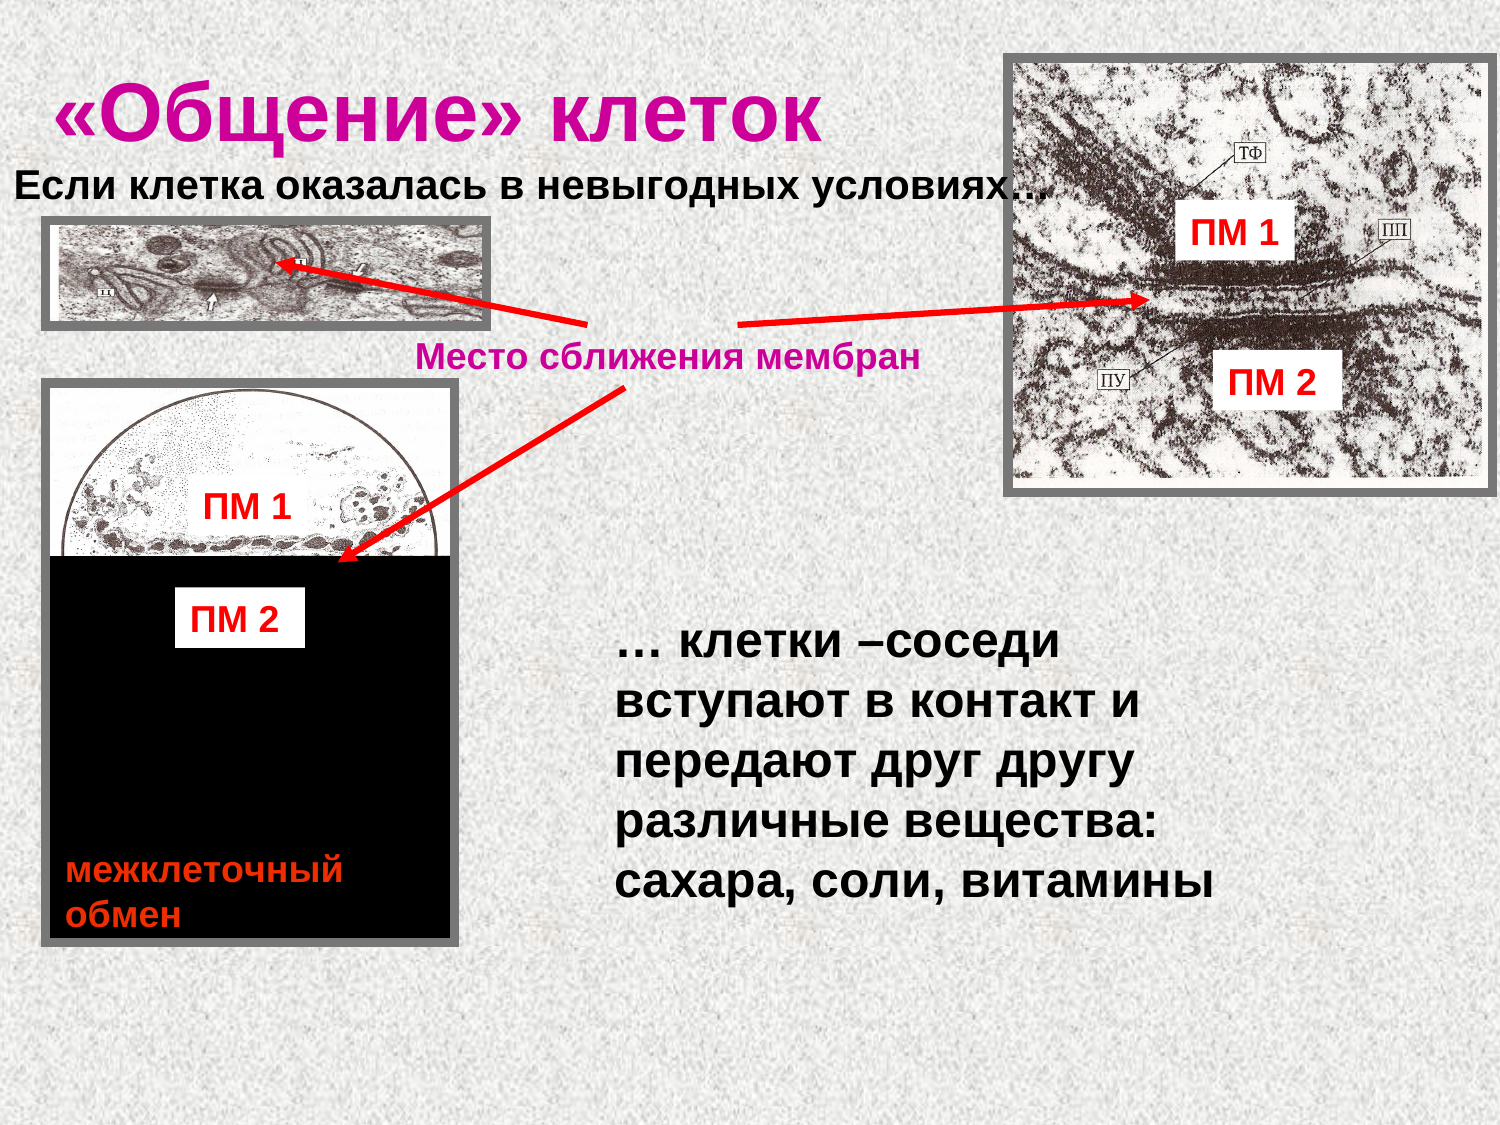

«Общение» клеток
Если клетка оказалась в невыгодных условиях…
ПМ 1
Место сближения мембран
ПМ 2
ПМ 1
ПМ 2
… клетки –соседи вступают в контакт и передают друг другу различные вещества: сахара, соли, витамины
межклеточный
обмен